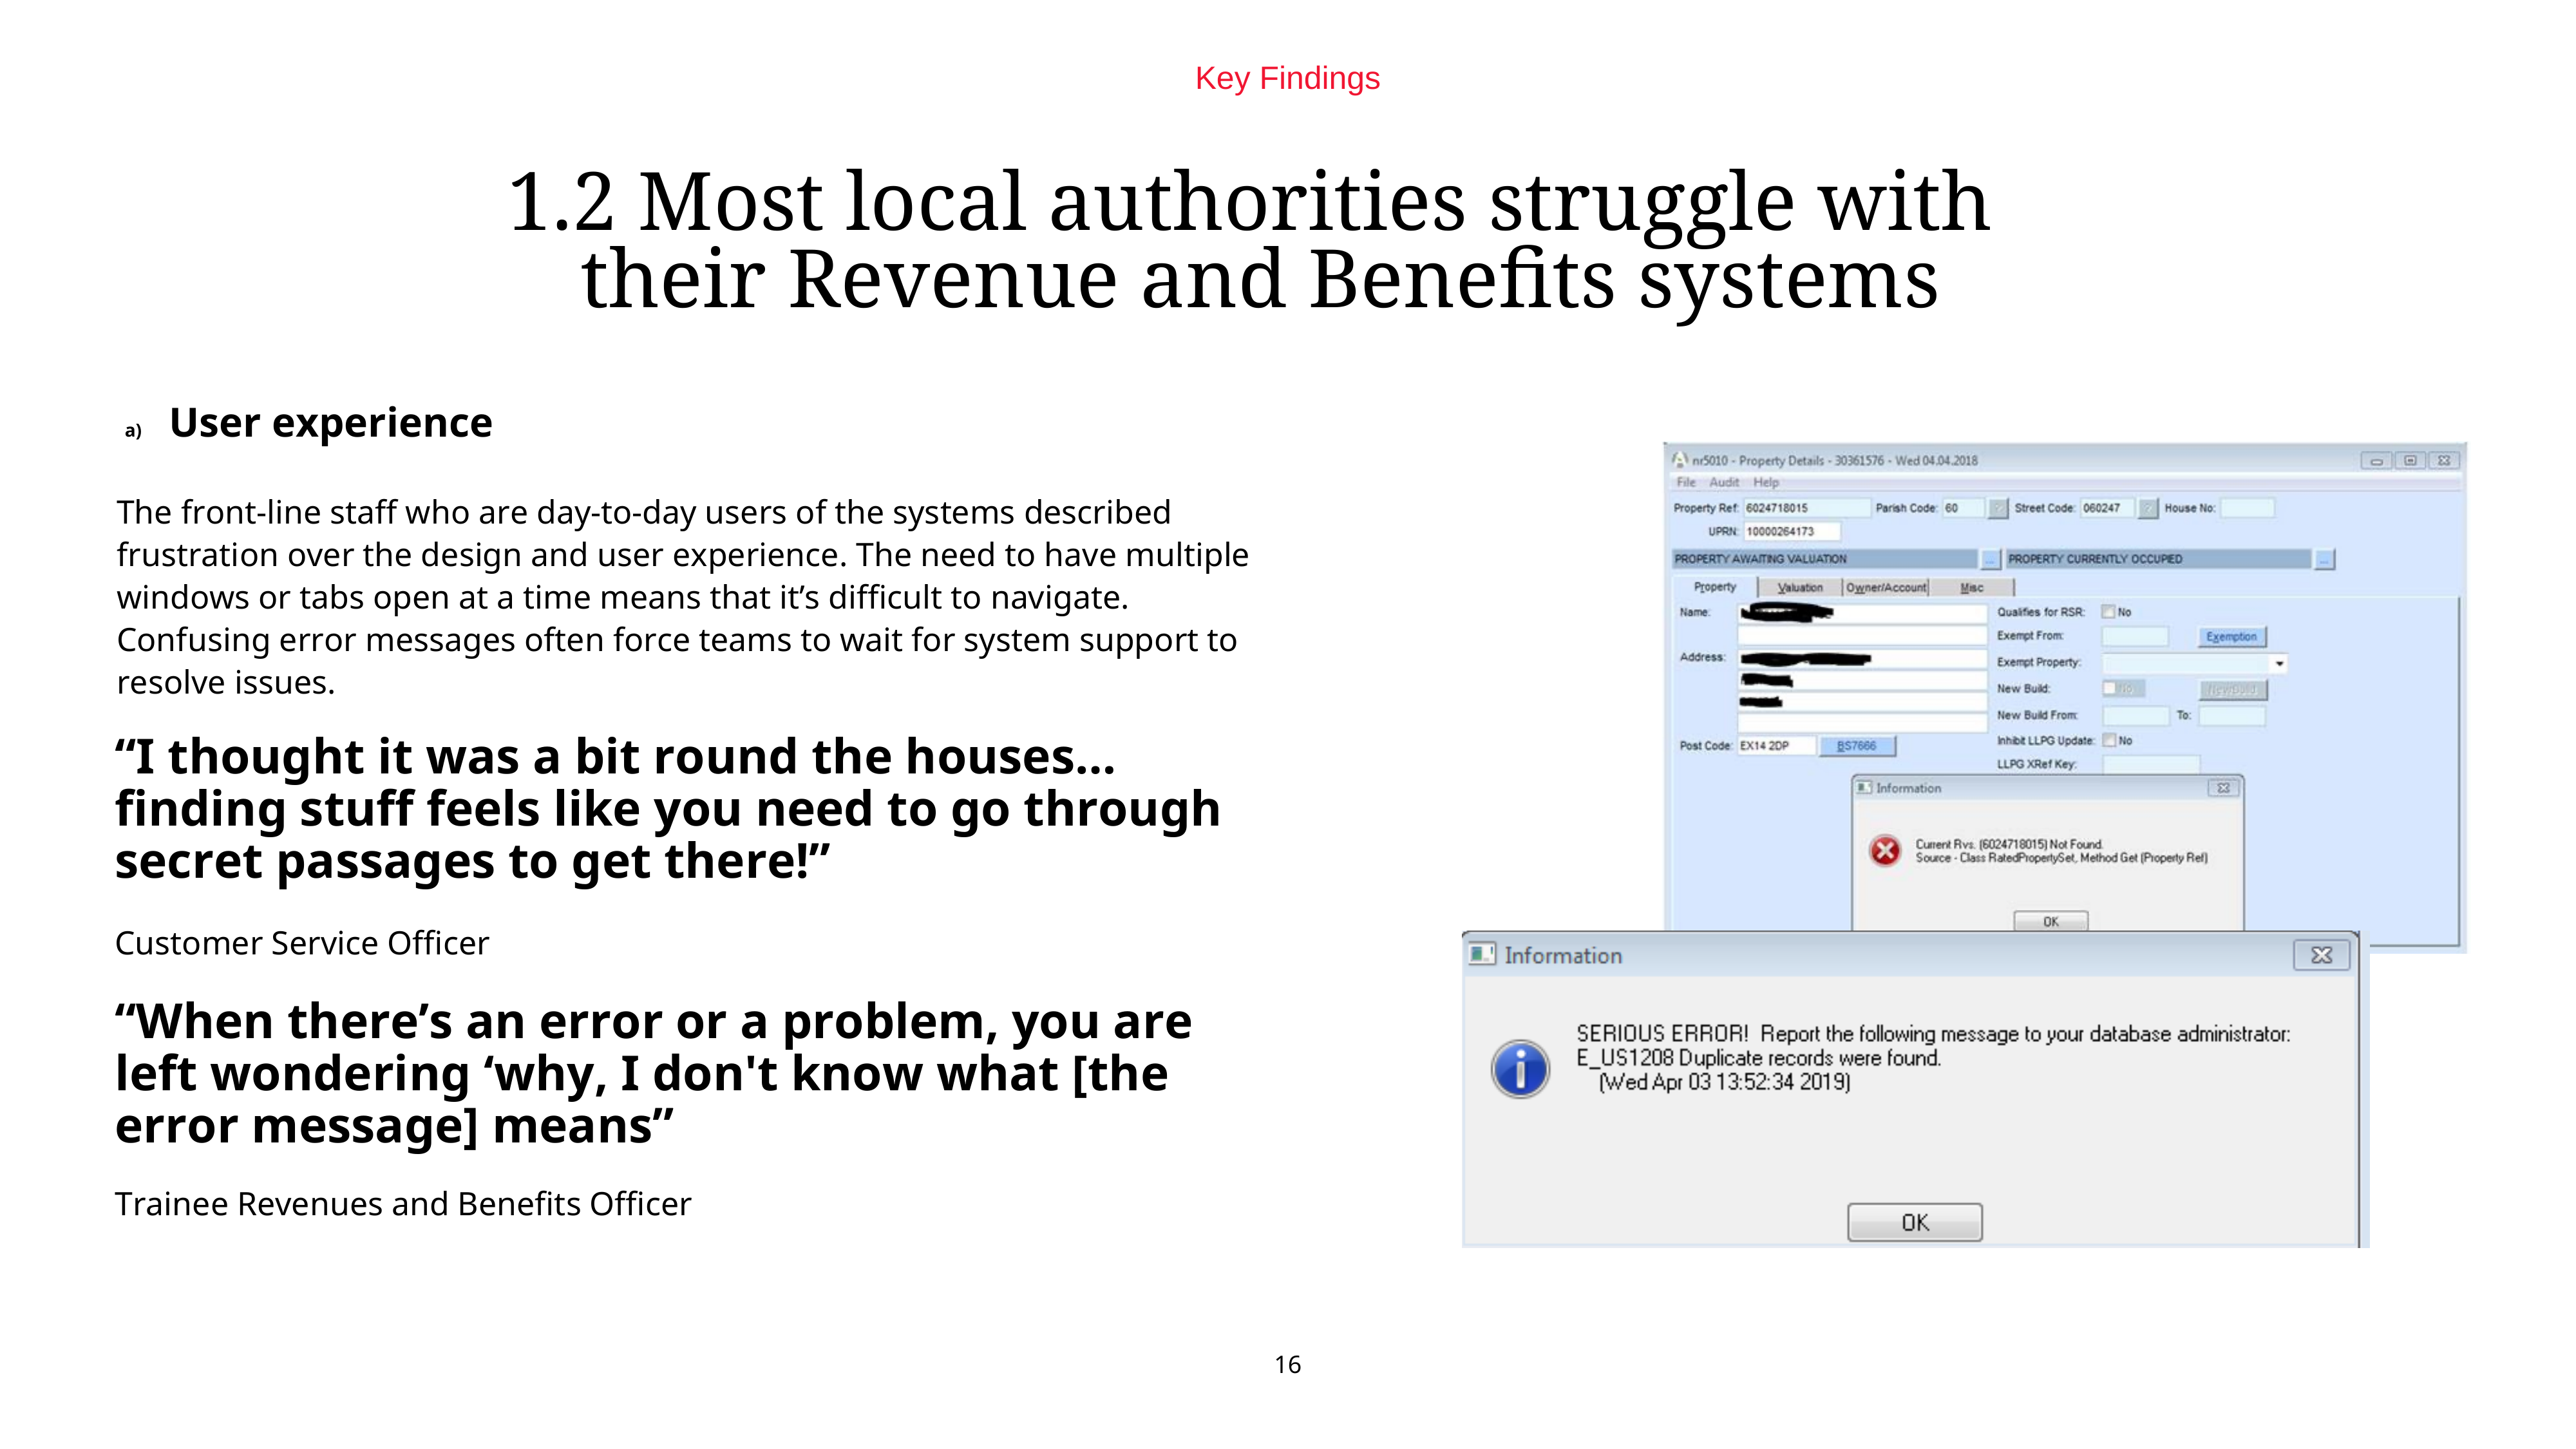

Key Findings
1.2 Most local authorities struggle with
 their Revenue and Benefits systems
User experience
The front-line staff who are day-to-day users of the systems described frustration over the design and user experience. The need to have multiple windows or tabs open at a time means that it’s difficult to navigate. Confusing error messages often force teams to wait for system support to resolve issues.
“I thought it was a bit round the houses… finding stuff feels like you need to go through secret passages to get there!”
Customer Service Officer
“When there’s an error or a problem, you are left wondering ‘why, I don't know what [the error message] means”
Trainee Revenues and Benefits Officer